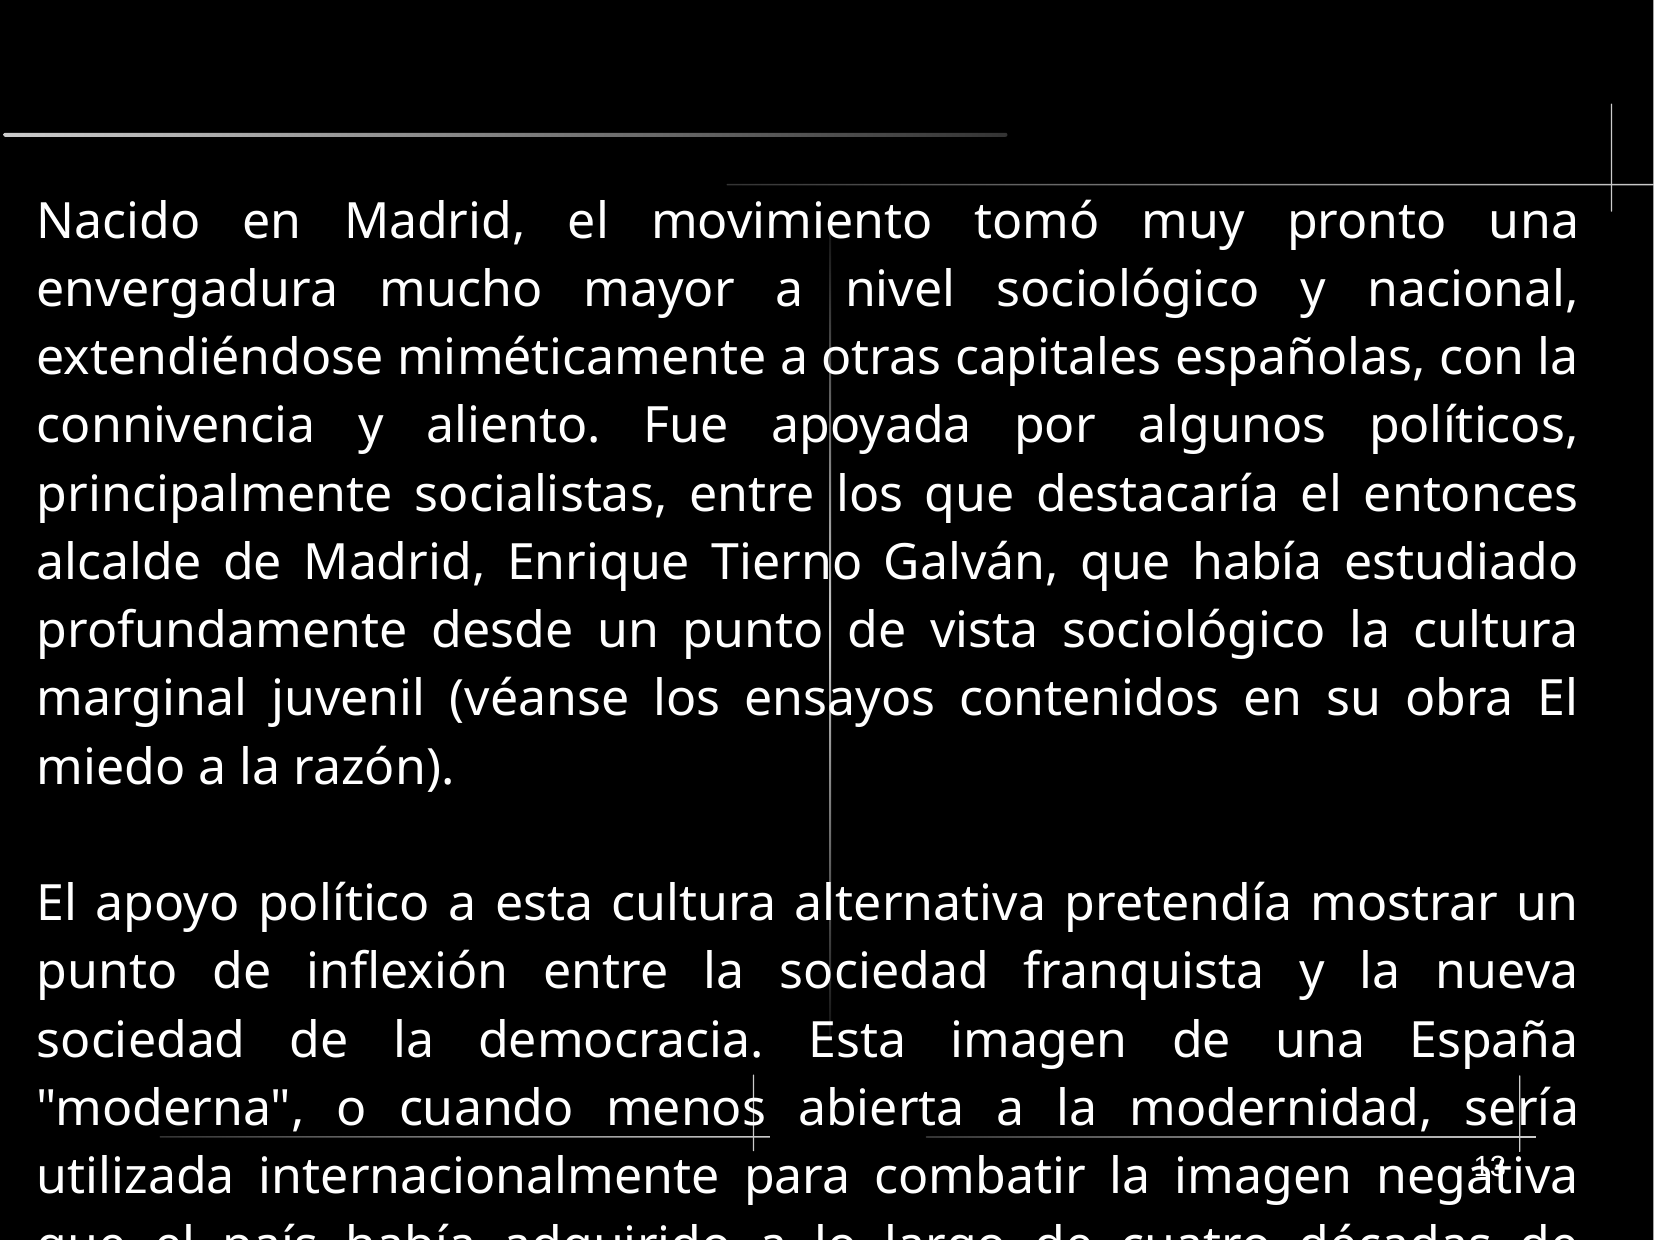

Nacido en Madrid, el movimiento tomó muy pronto una envergadura mucho mayor a nivel sociológico y nacional, extendiéndose miméticamente a otras capitales españolas, con la connivencia y aliento. Fue apoyada por algunos políticos, principalmente socialistas, entre los que destacaría el entonces alcalde de Madrid, Enrique Tierno Galván, que había estudiado profundamente desde un punto de vista sociológico la cultura marginal juvenil (véanse los ensayos contenidos en su obra El miedo a la razón).
El apoyo político a esta cultura alternativa pretendía mostrar un punto de inflexión entre la sociedad franquista y la nueva sociedad de la democracia. Esta imagen de una España "moderna", o cuando menos abierta a la modernidad, sería utilizada internacionalmente para combatir la imagen negativa que el país había adquirido a lo largo de cuatro décadas de dictadura.
13